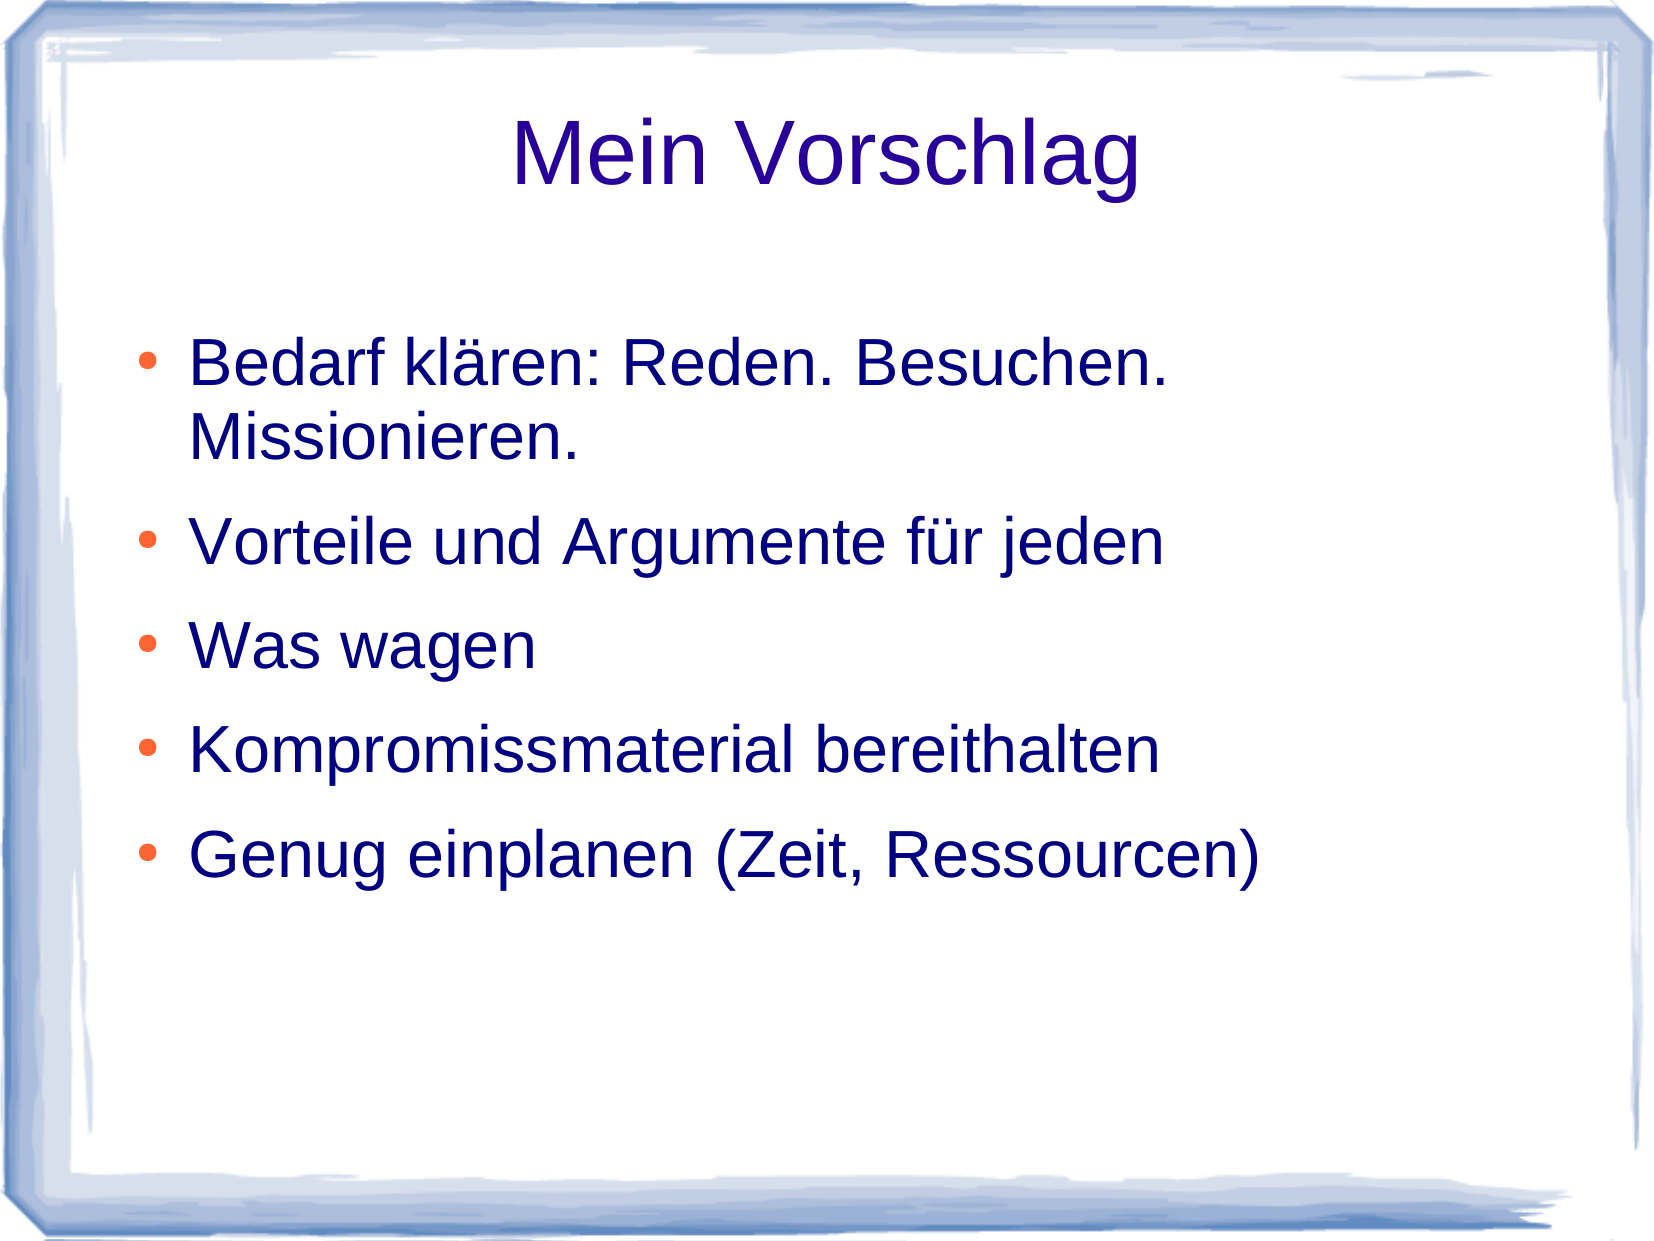

# Mein Vorschlag
Bedarf klären: Reden. Besuchen. Missionieren.
Vorteile und Argumente für jeden
Was wagen
Kompromissmaterial bereithalten
Genug einplanen (Zeit, Ressourcen)